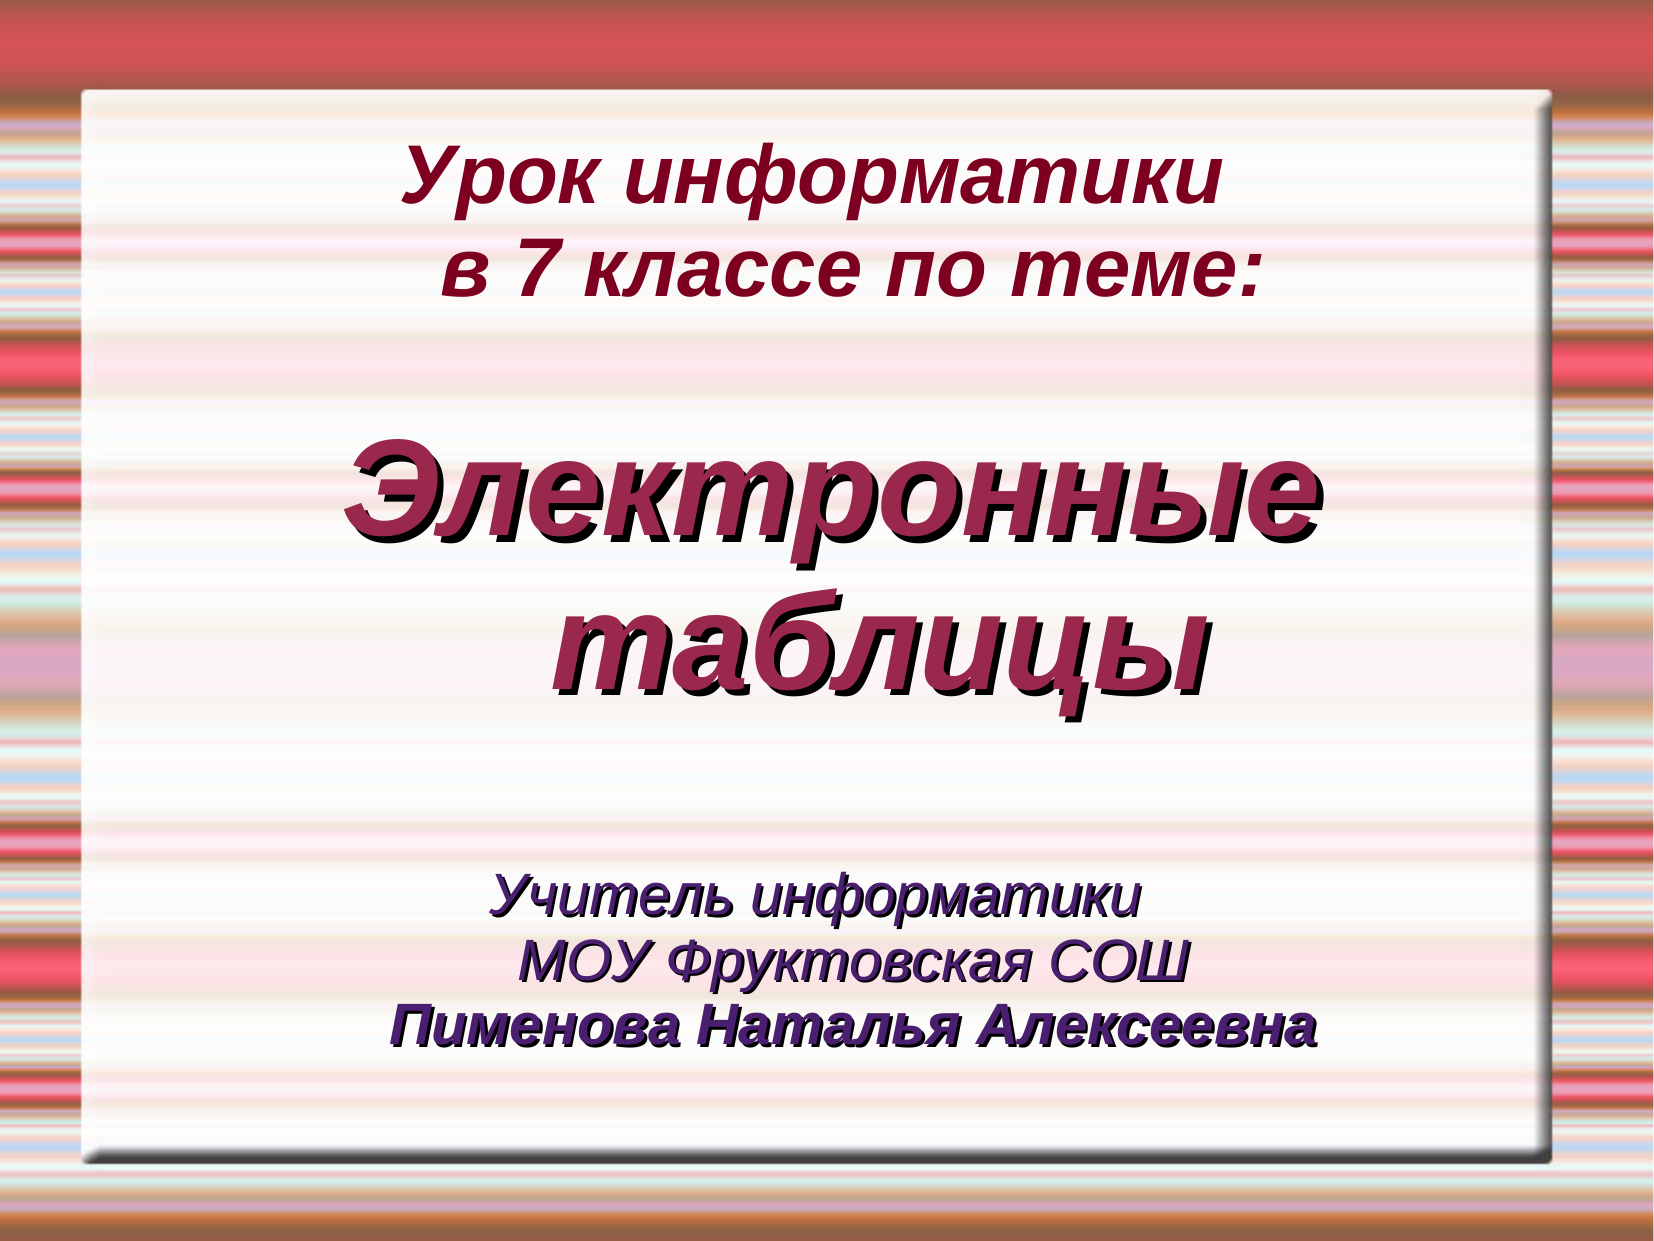

Урок информатики
в 7 классе по теме:
Электронные
таблицы
# Учитель информатики МОУ Фруктовская СОШ Пименова Наталья Алексеевна